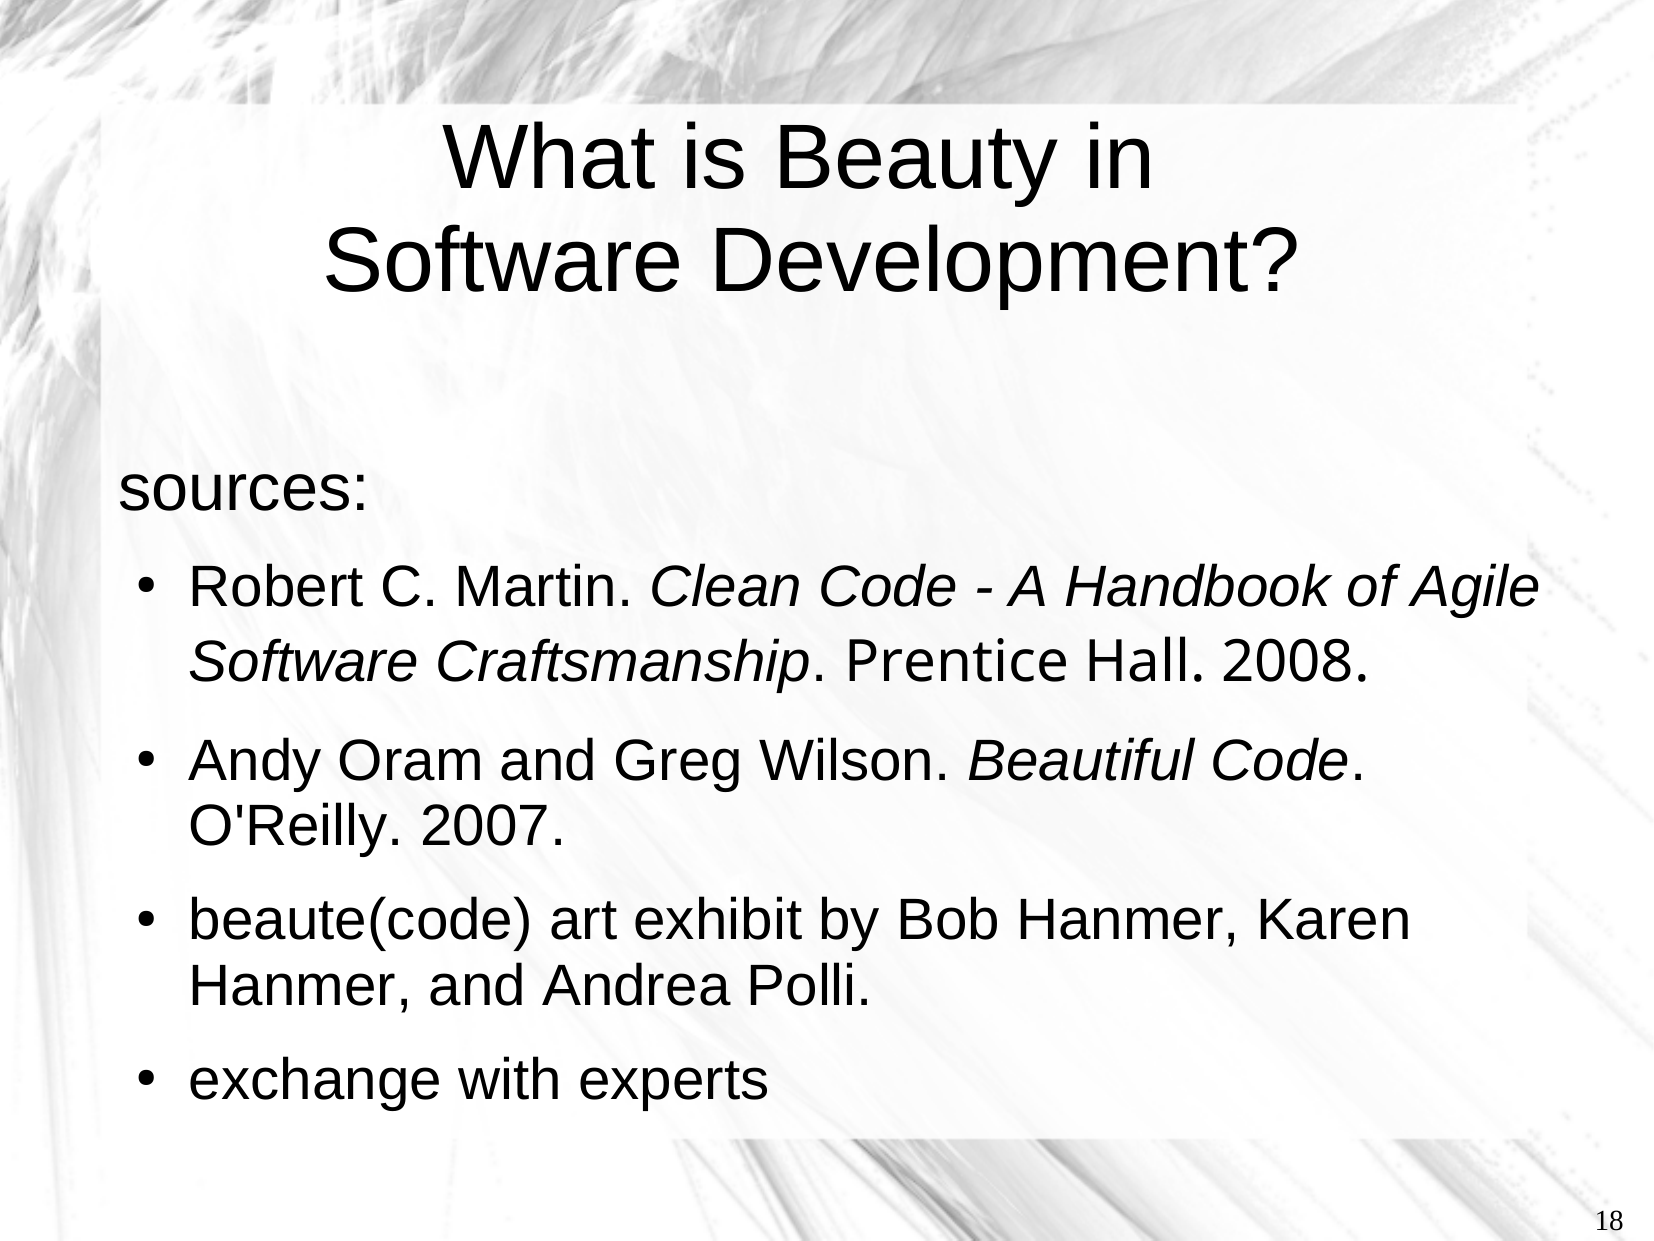

# What is Beauty in Software Development?
sources:
Robert C. Martin. Clean Code - A Handbook of Agile Software Craftsmanship. Prentice Hall. 2008.
Andy Oram and Greg Wilson. Beautiful Code. O'Reilly. 2007.
beaute(code) art exhibit by Bob Hanmer, Karen Hanmer, and Andrea Polli.
exchange with experts
18